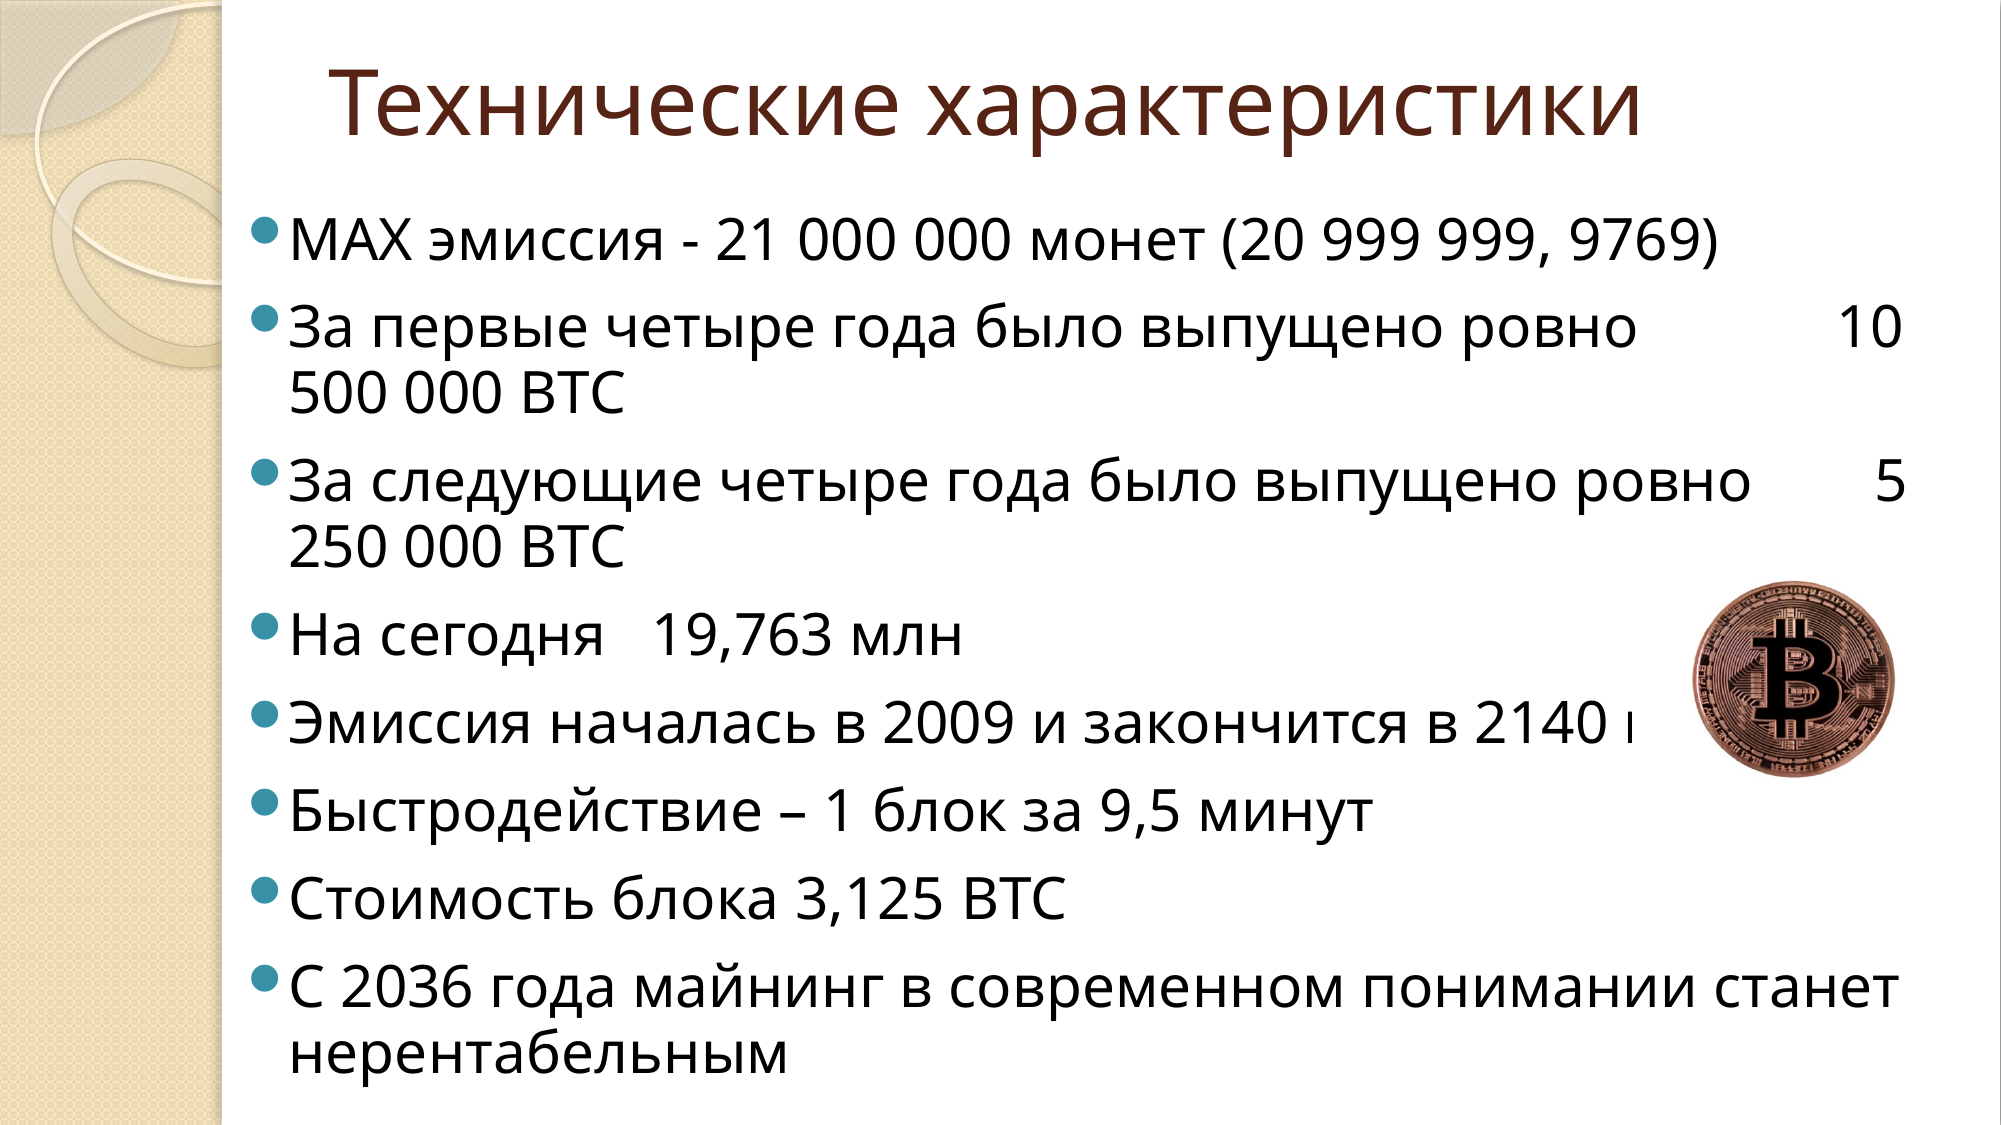

Технические характеристики
# MAX эмиссия - 21 000 000 монет (20 999 999, 9769)
За первые четыре года было выпущено ровно 10 500 000 BTC
За следующие четыре года было выпущено ровно 5 250 000 BTC
На сегодня 19,763 млн
Эмиссия началась в 2009 и закончится в 2140 году
Быстродействие – 1 блок за 9,5 минут
Стоимость блока 3,125 BTC
С 2036 года майнинг в современном понимании станет нерентабельным